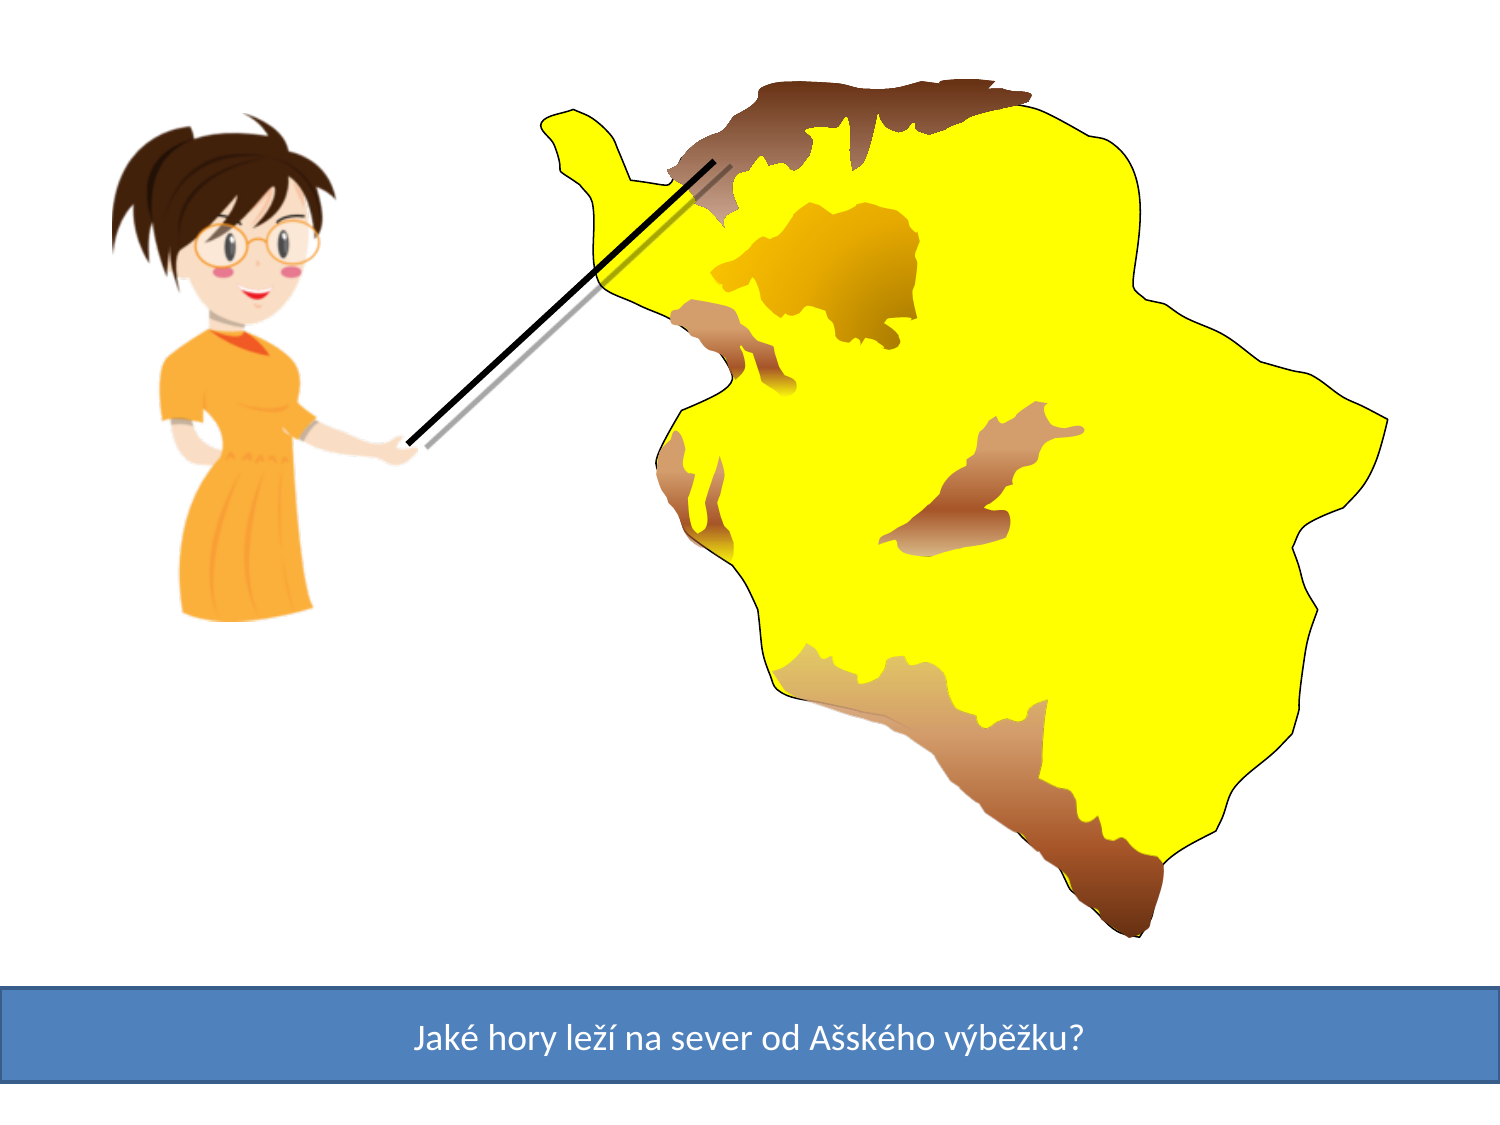

Jaké hory leží na sever od Ašského výběžku?